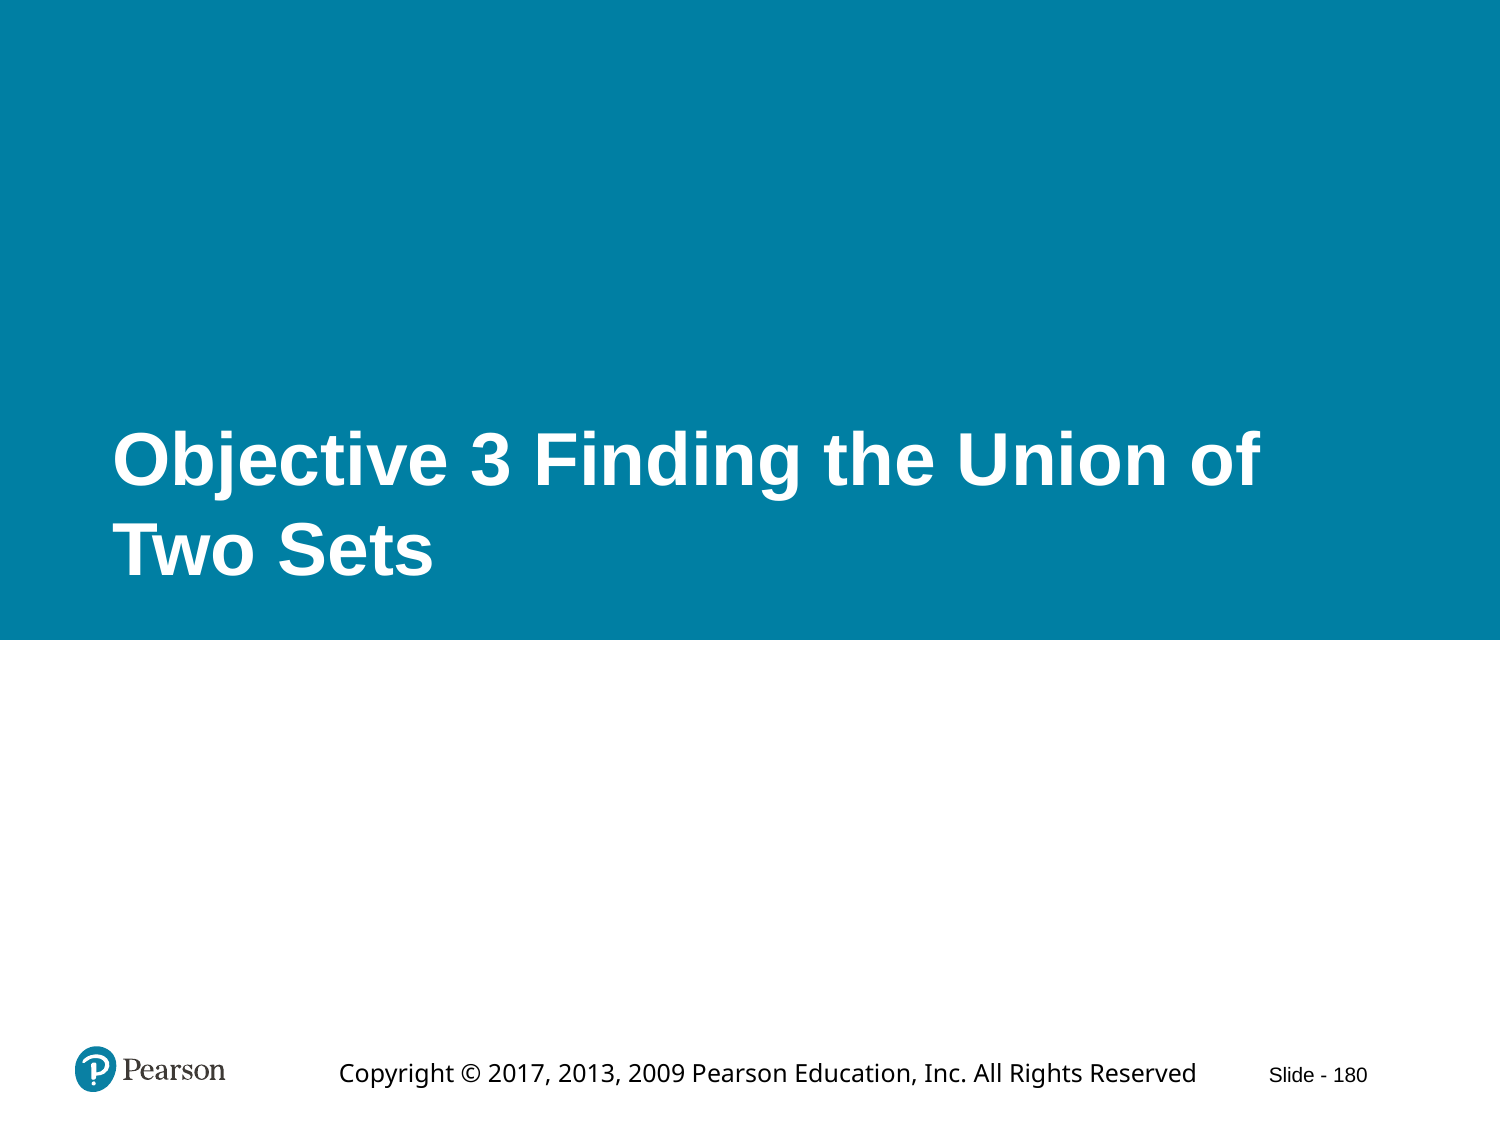

# Objective 3 Finding the Union of Two Sets